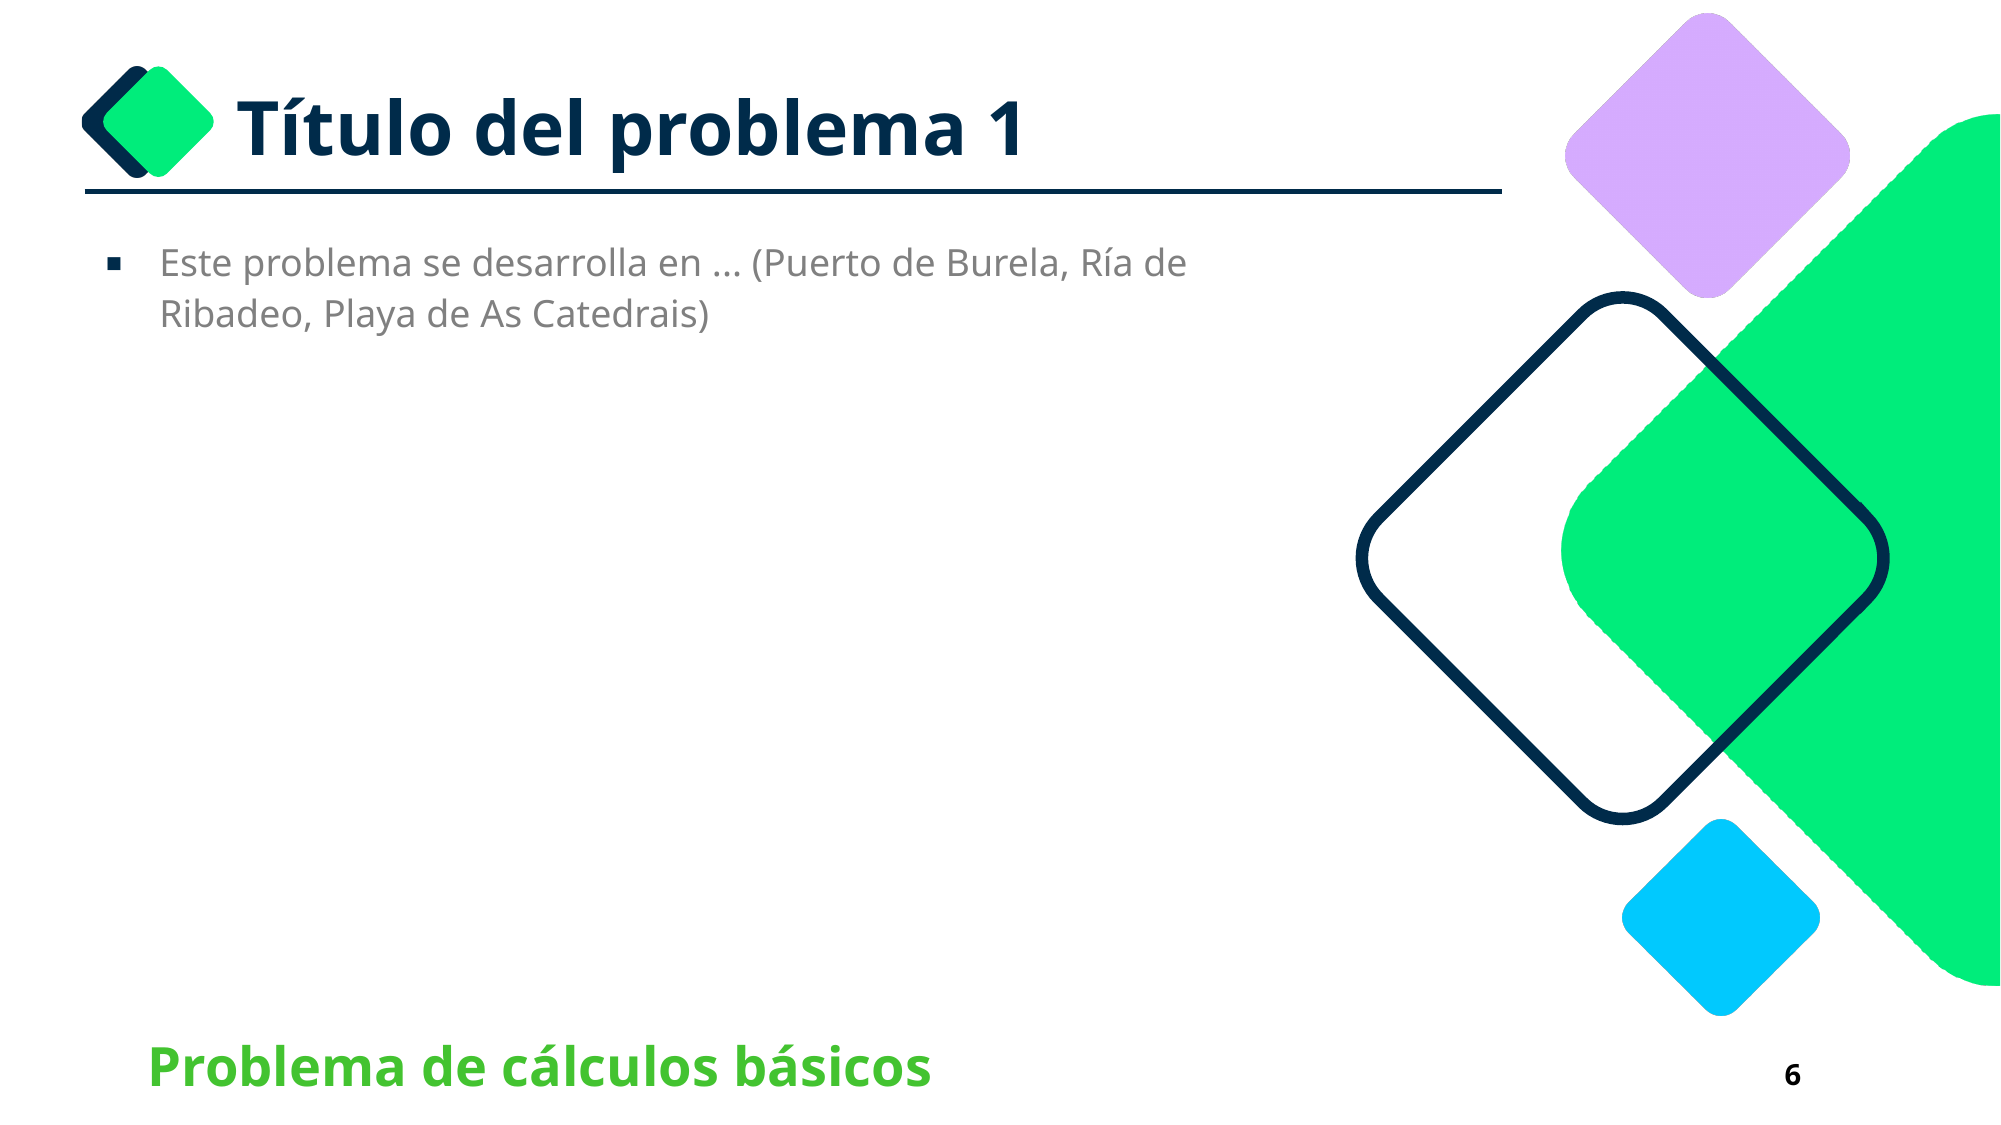

# Título del problema 1
Este problema se desarrolla en ... (Puerto de Burela, Ría de Ribadeo, Playa de As Catedrais)
Problema de cálculos básicos